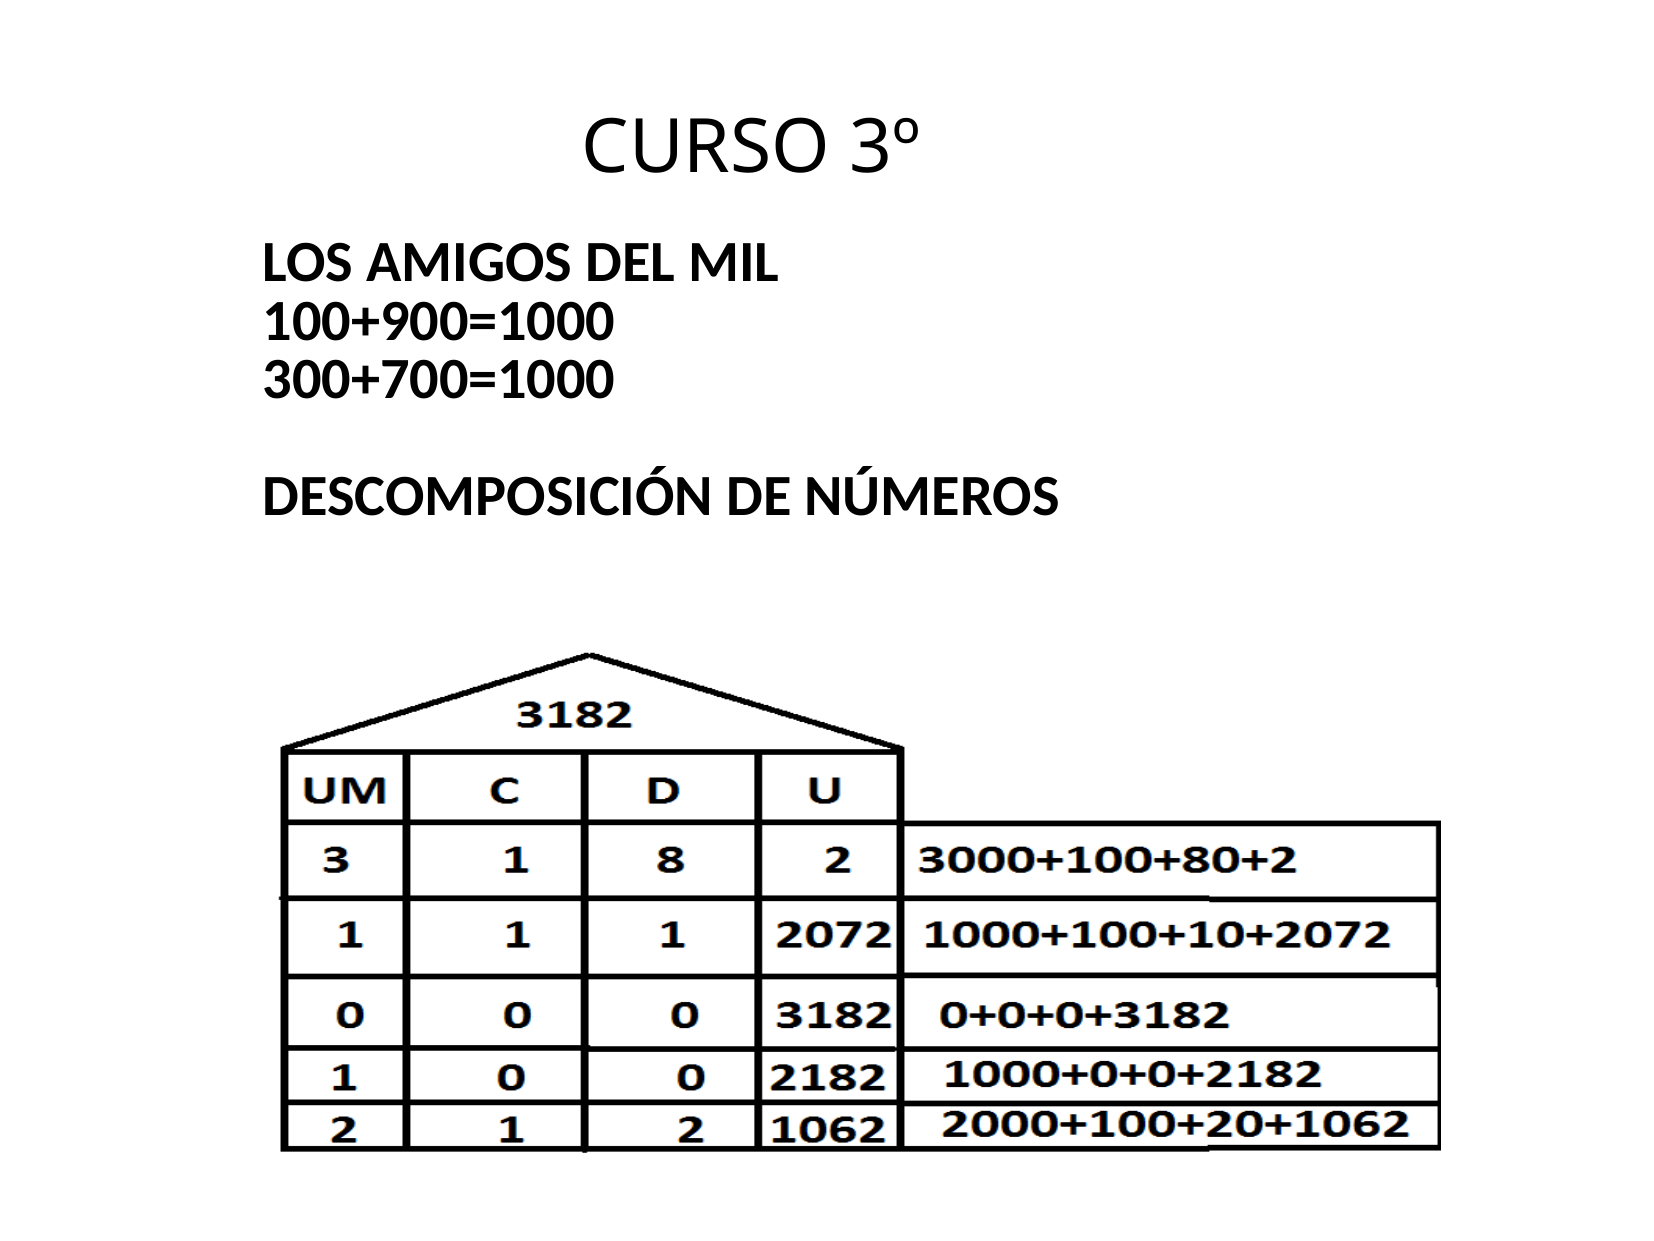

CURSO 3º
LOS AMIGOS DEL MIL
100+900=1000
300+700=1000
DESCOMPOSICIÓN DE NÚMEROS